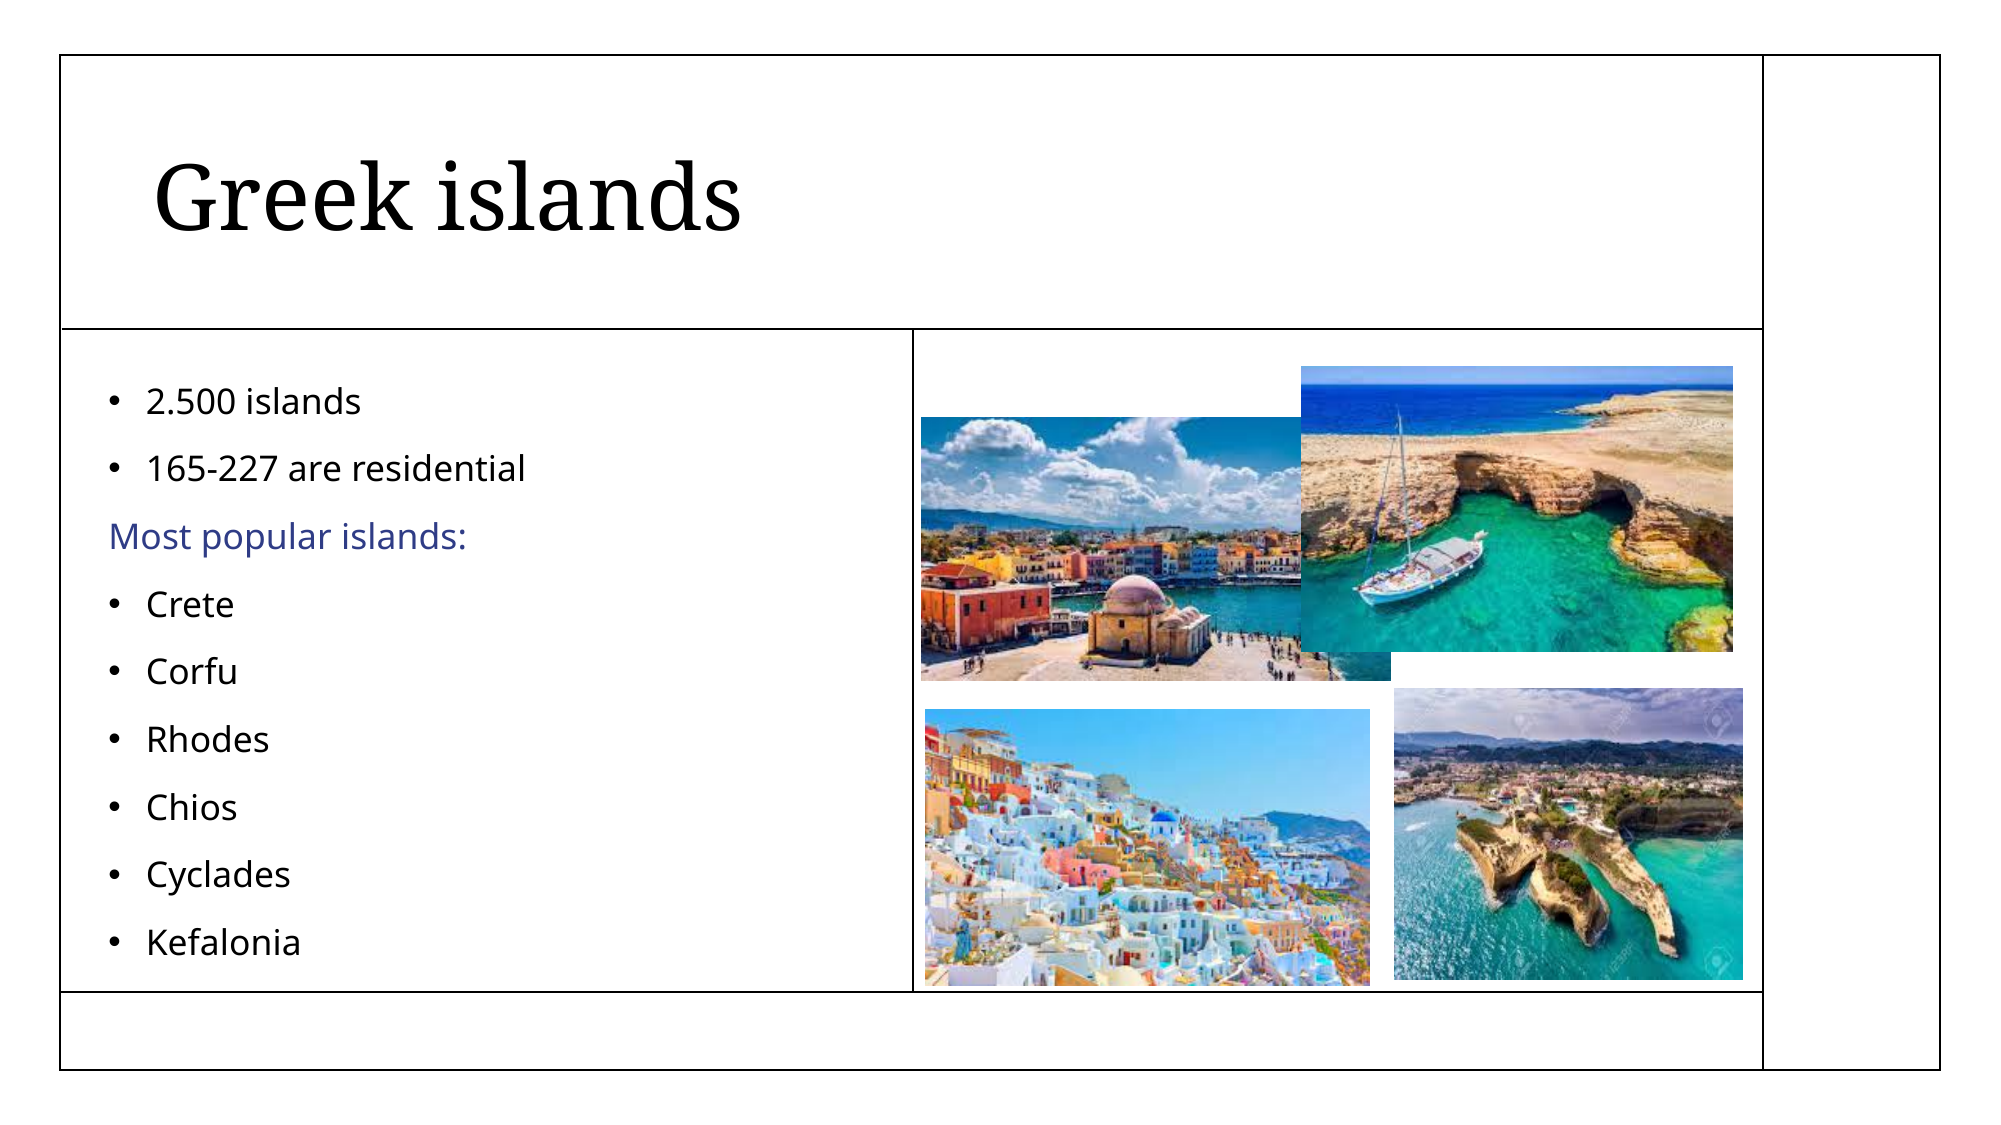

# Greek islands
2.500 islands
165-227 are residential
Most popular islands:
Crete
Corfu
Rhodes
Chios
Cyclades
Kefalonia